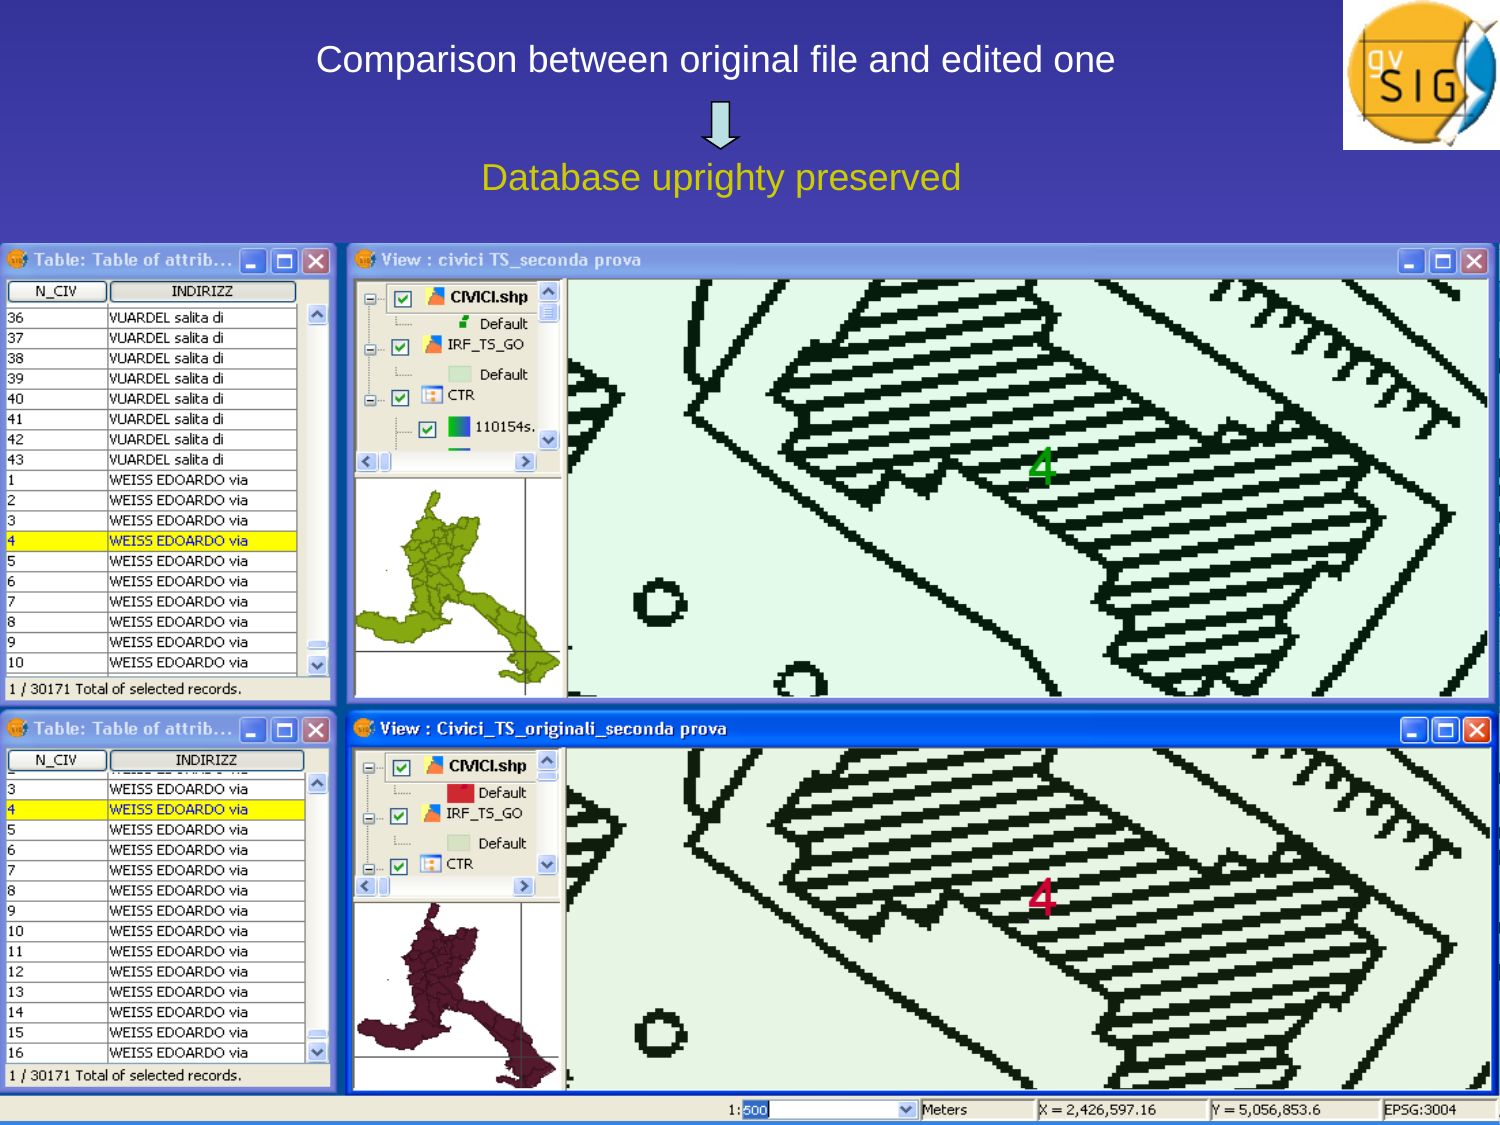

Comparison between original file and edited one
Database uprighty preserved
9